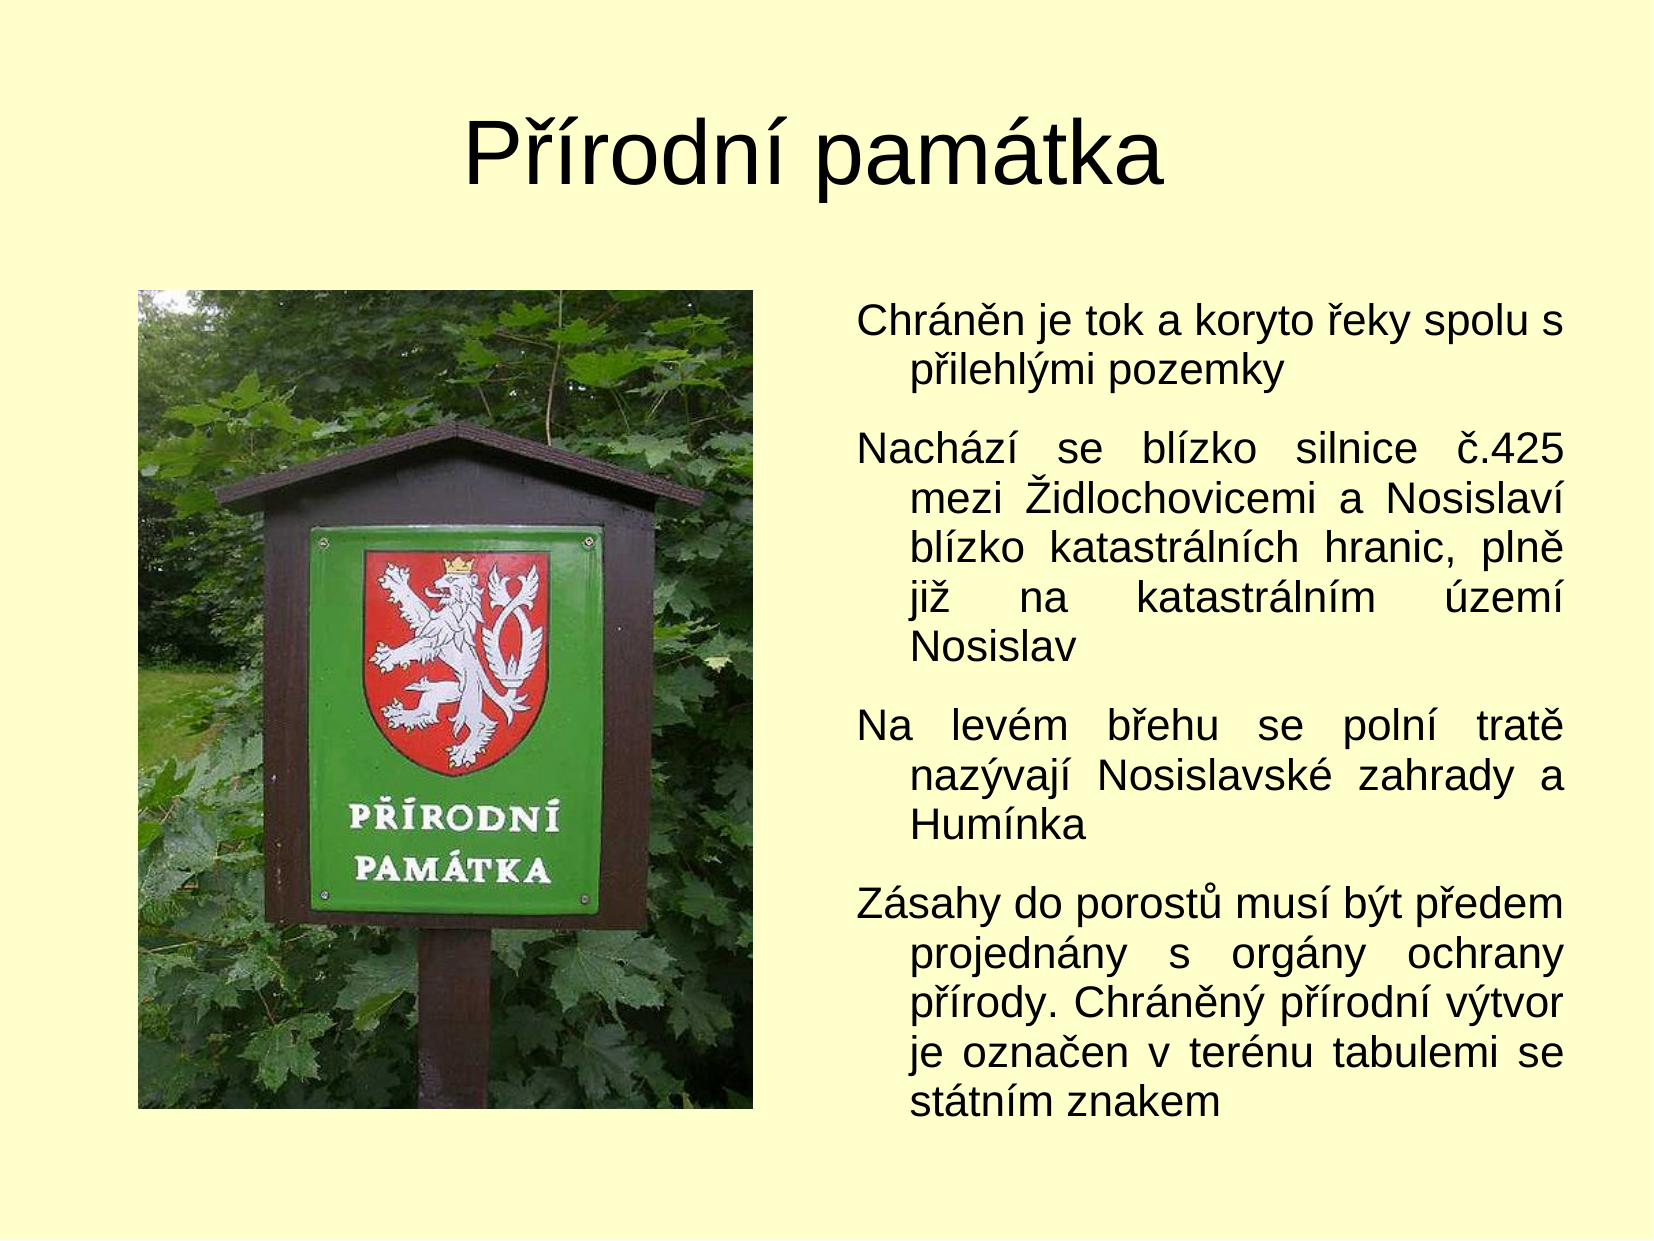

# Přírodní památka
Chráněn je tok a koryto řeky spolu s přilehlými pozemky
Nachází se blízko silnice č.425 mezi Židlochovicemi a Nosislaví blízko katastrálních hranic, plně již na katastrálním území Nosislav
Na levém břehu se polní tratě nazývají Nosislavské zahrady a Humínka
Zásahy do porostů musí být předem projednány s orgány ochrany přírody. Chráněný přírodní výtvor je označen v terénu tabulemi se státním znakem